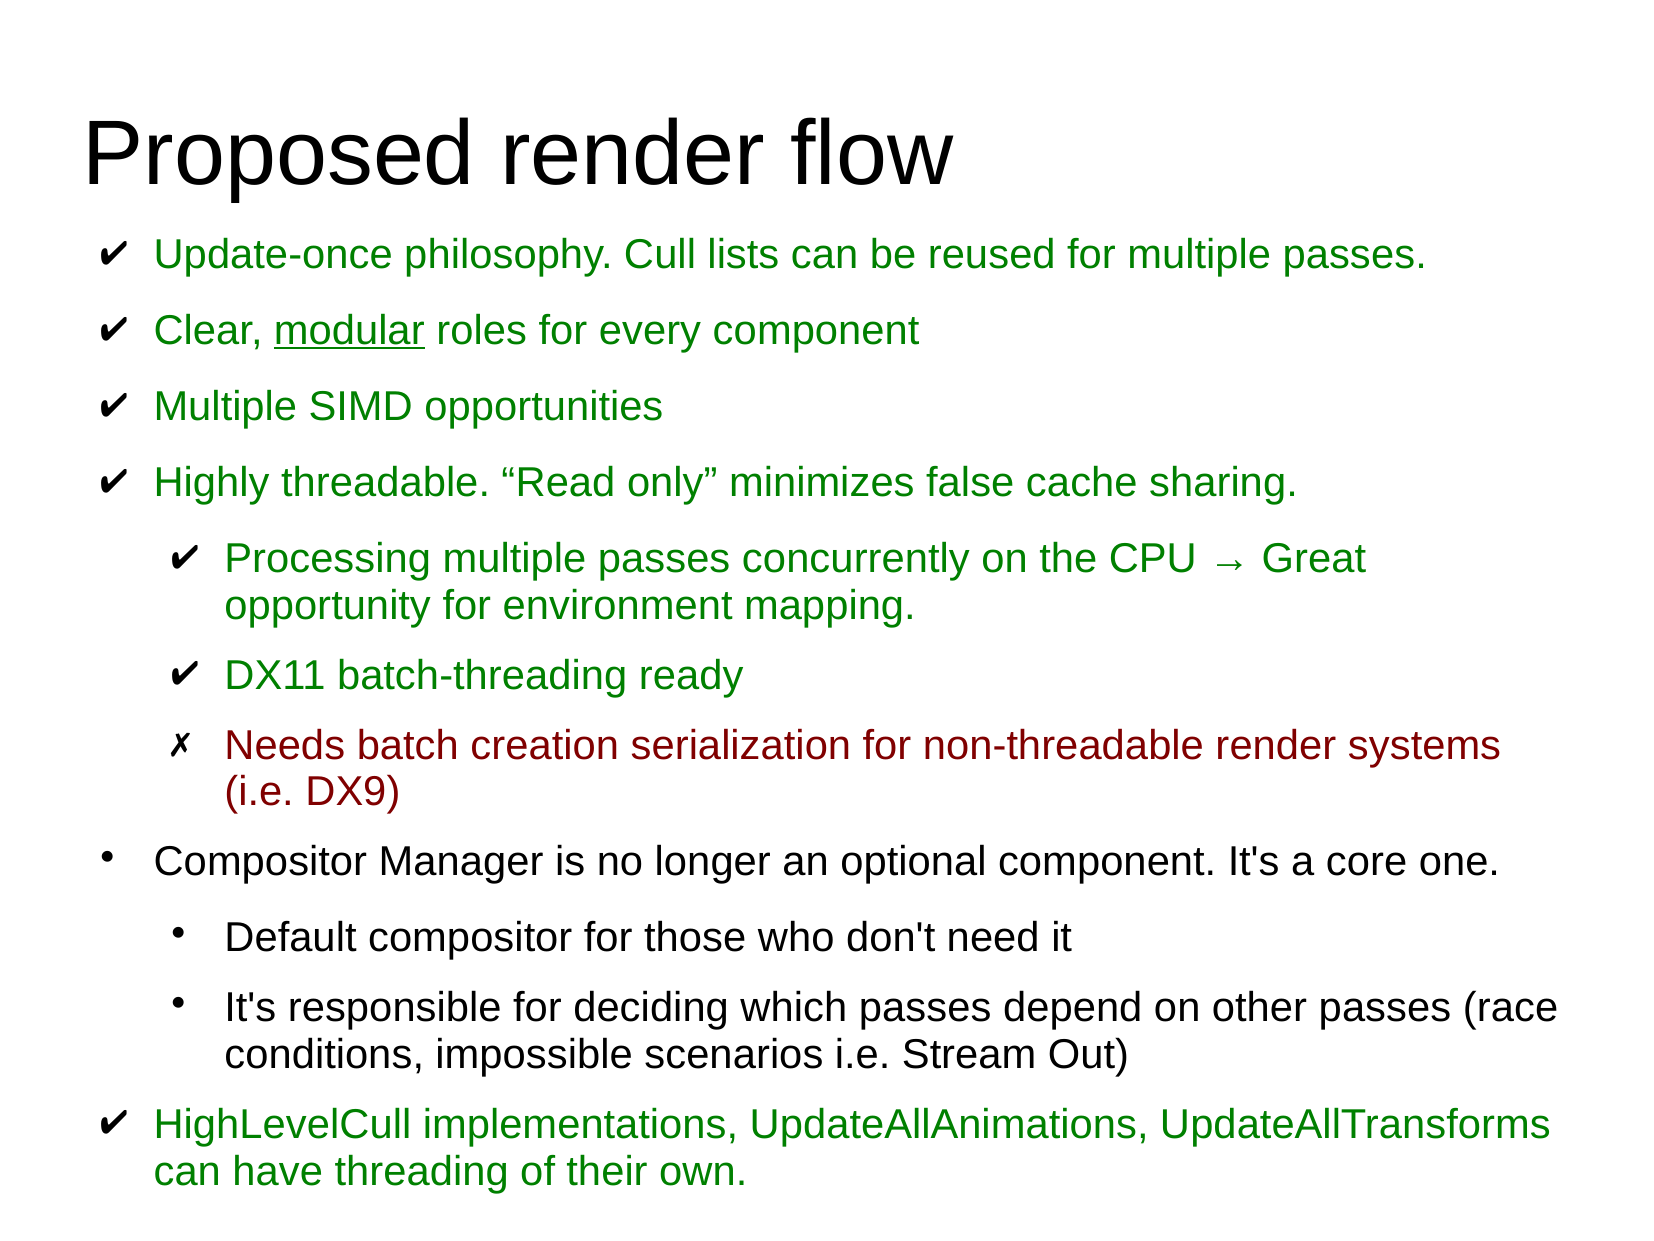

# Proposed render flow
Update-once philosophy. Cull lists can be reused for multiple passes.
Clear, modular roles for every component
Multiple SIMD opportunities
Highly threadable. “Read only” minimizes false cache sharing.
Processing multiple passes concurrently on the CPU → Great opportunity for environment mapping.
DX11 batch-threading ready
Needs batch creation serialization for non-threadable render systems (i.e. DX9)
Compositor Manager is no longer an optional component. It's a core one.
Default compositor for those who don't need it
It's responsible for deciding which passes depend on other passes (race conditions, impossible scenarios i.e. Stream Out)
HighLevelCull implementations, UpdateAllAnimations, UpdateAllTransforms can have threading of their own.